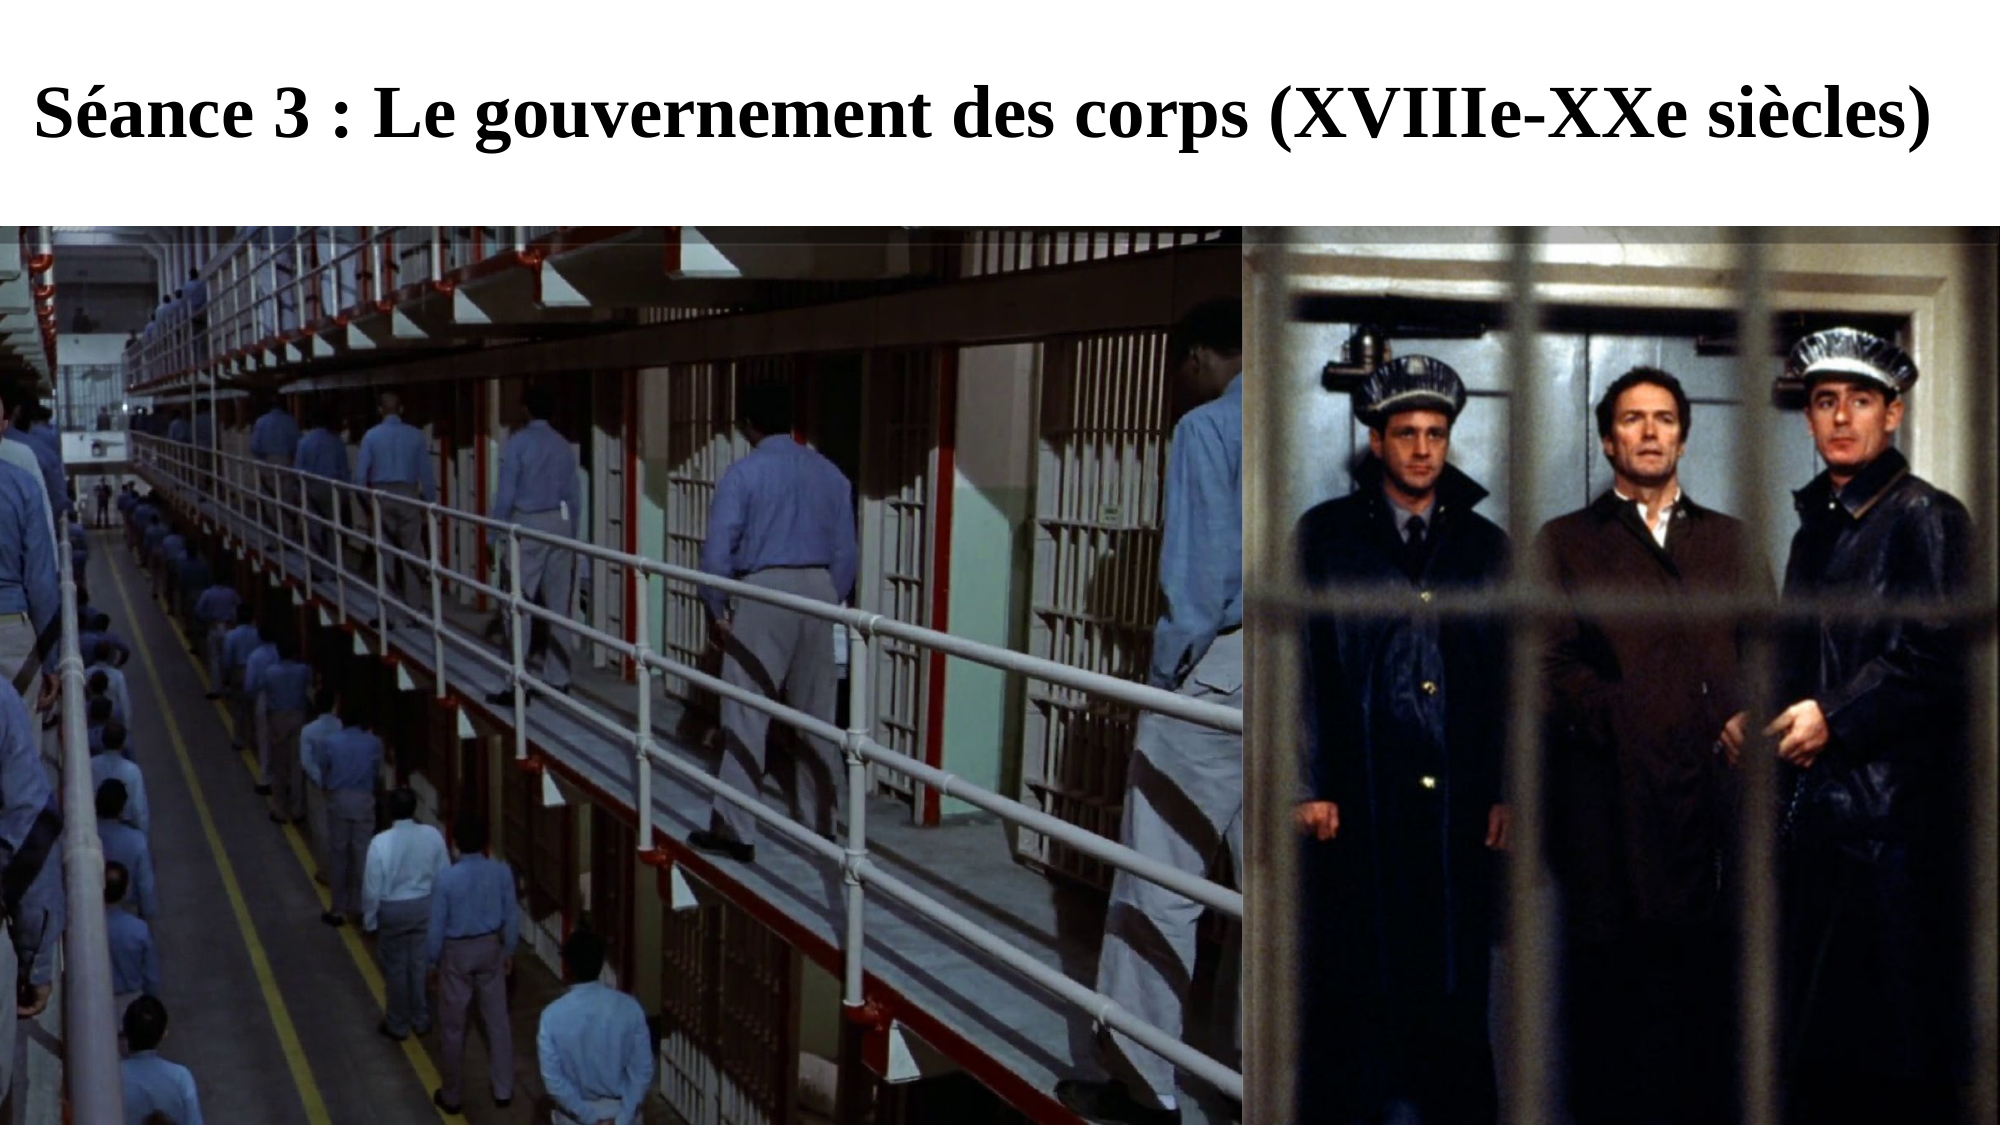

# Séance 3 : Le gouvernement des corps (XVIIIe-XXe siècles)